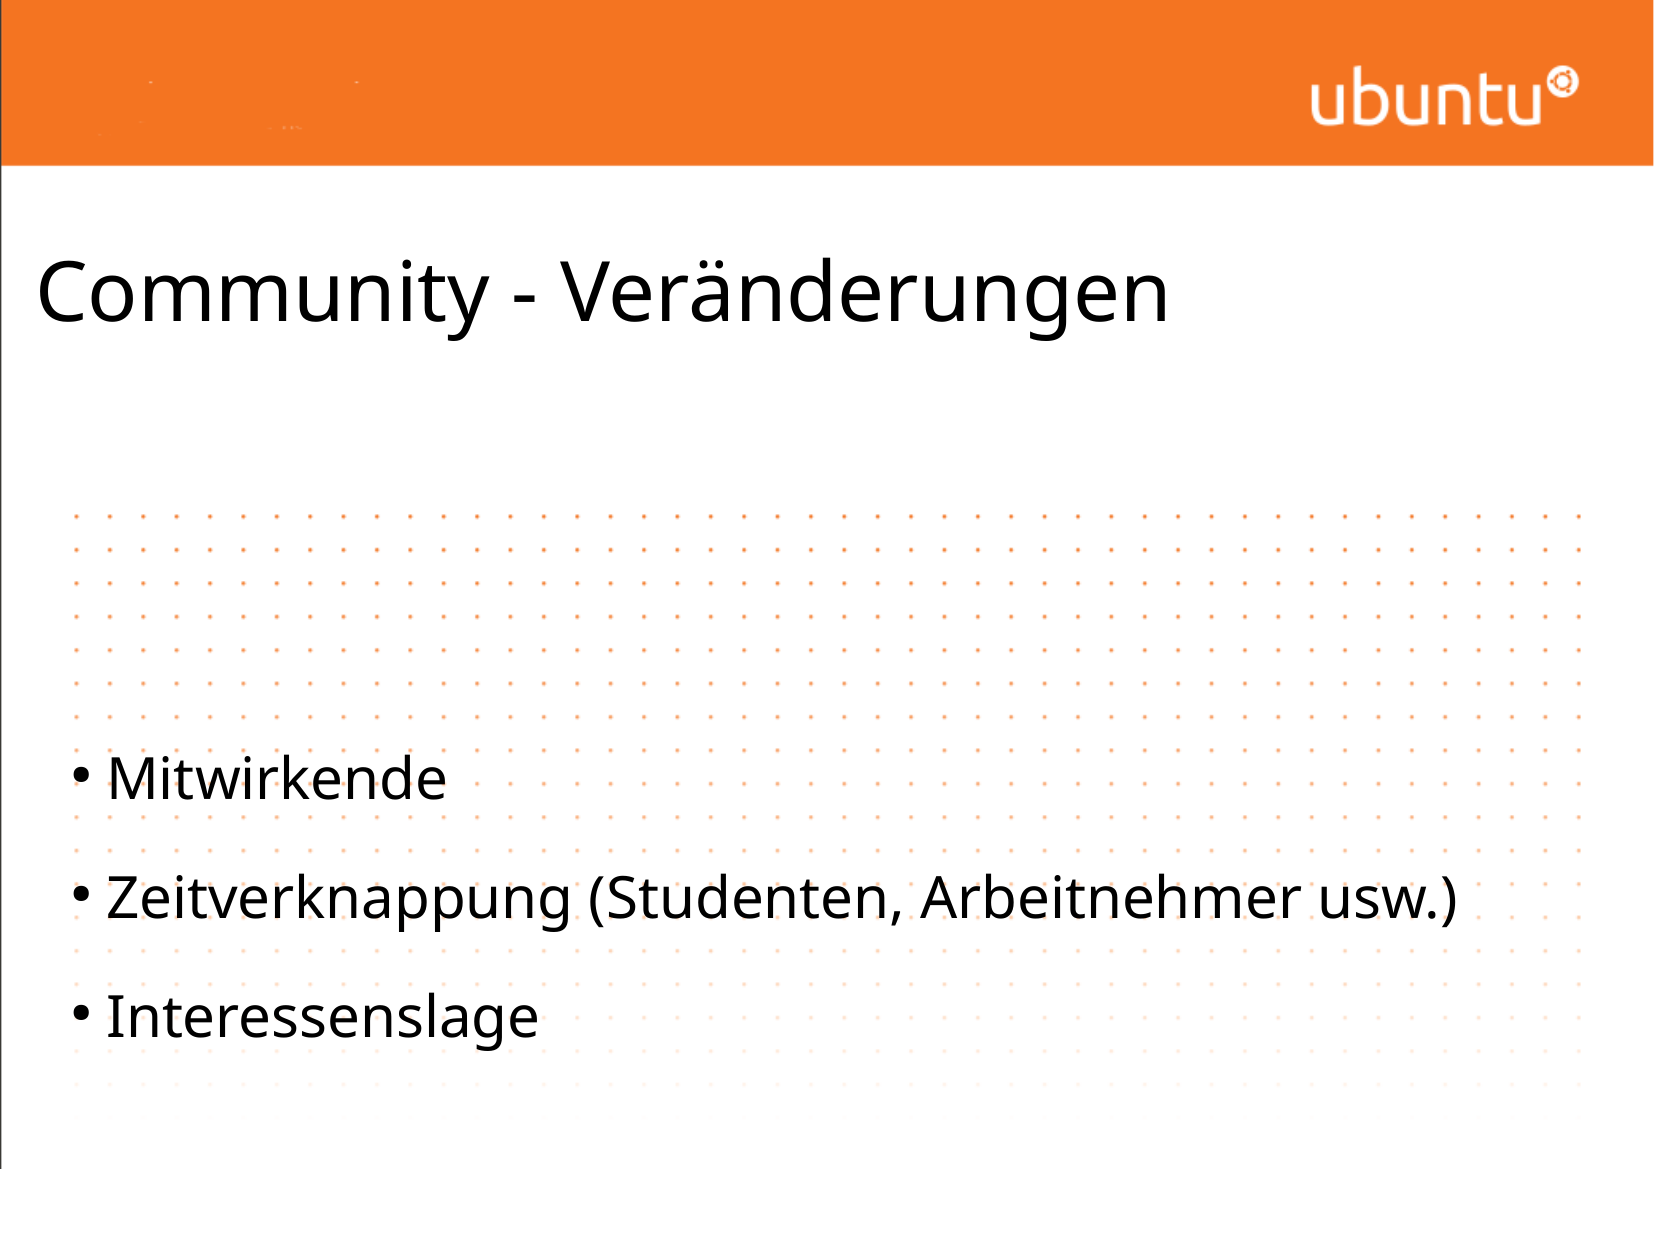

# Community - Veränderungen
Mitwirkende
Zeitverknappung (Studenten, Arbeitnehmer usw.)
Interessenslage